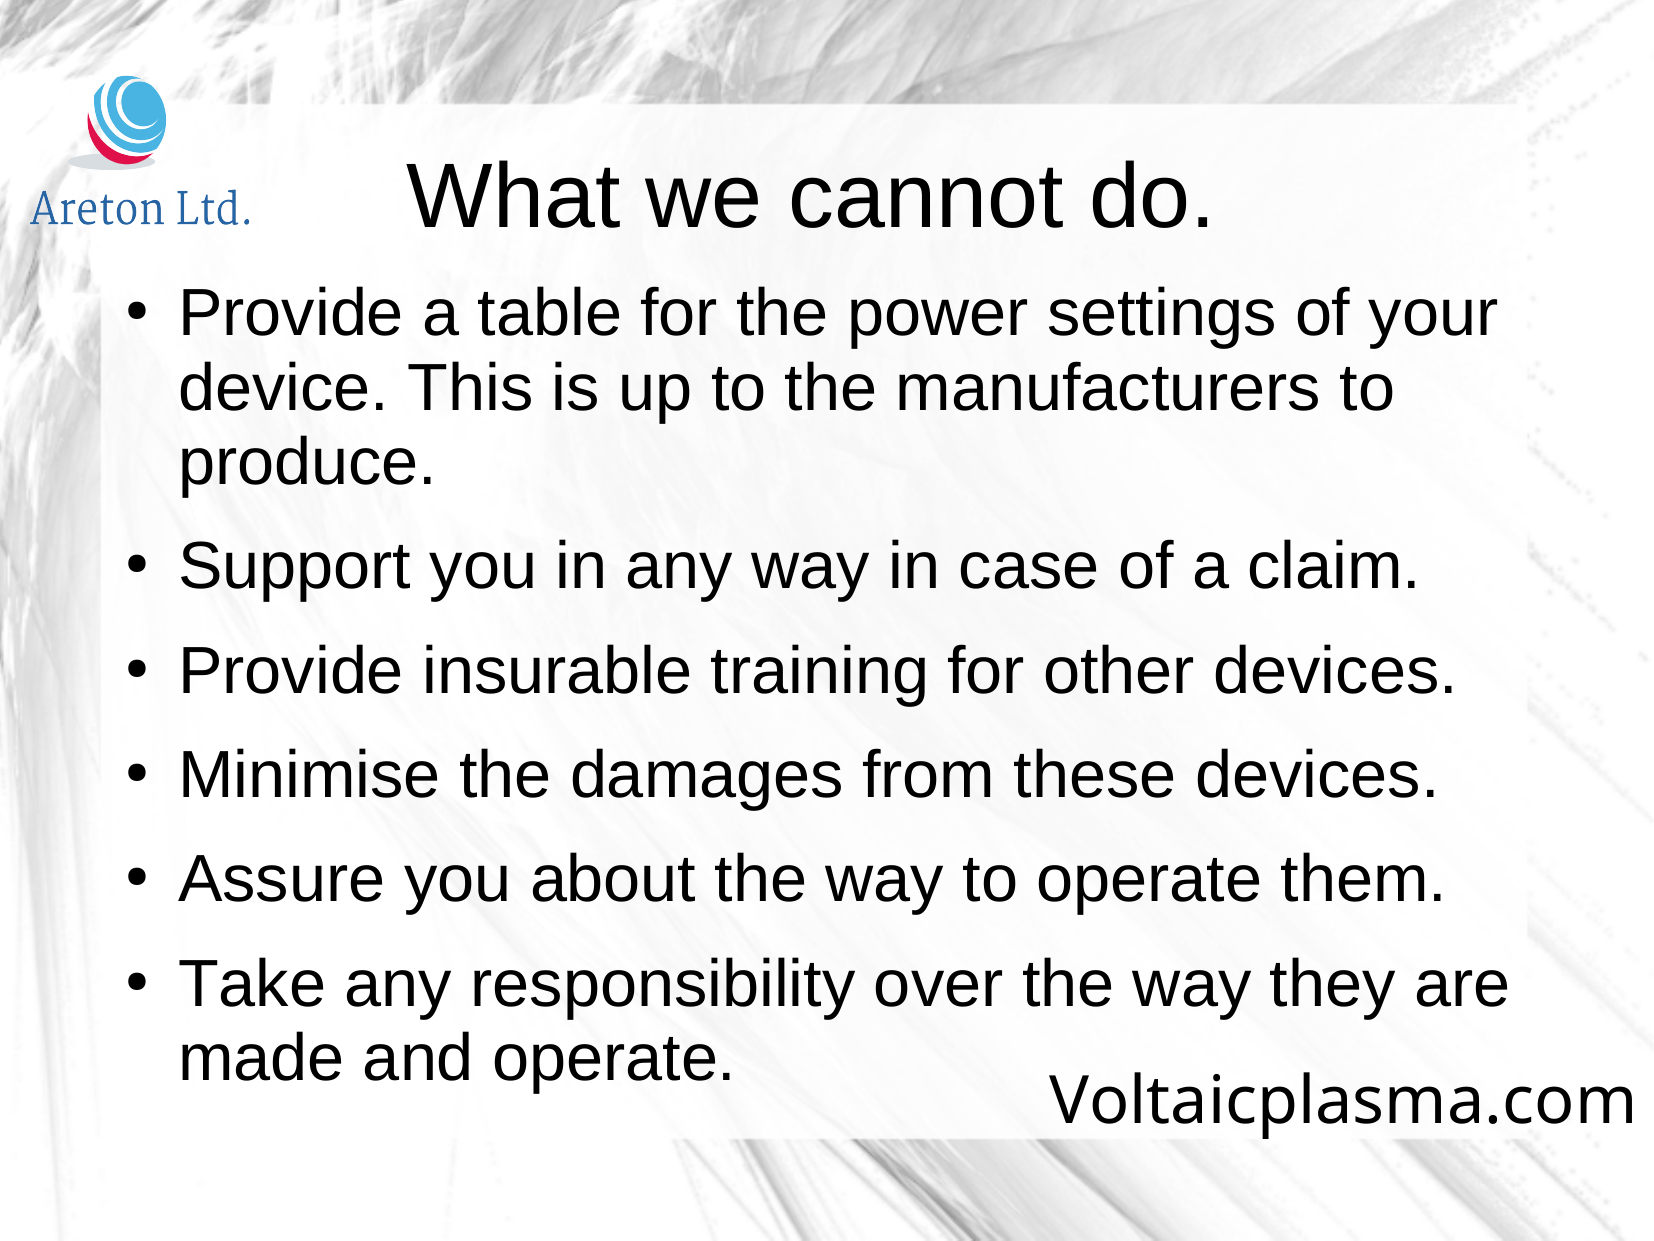

# What we cannot do.
Provide a table for the power settings of your device. This is up to the manufacturers to produce.
Support you in any way in case of a claim.
Provide insurable training for other devices.
Minimise the damages from these devices.
Assure you about the way to operate them.
Take any responsibility over the way they are made and operate.
Voltaicplasma.com